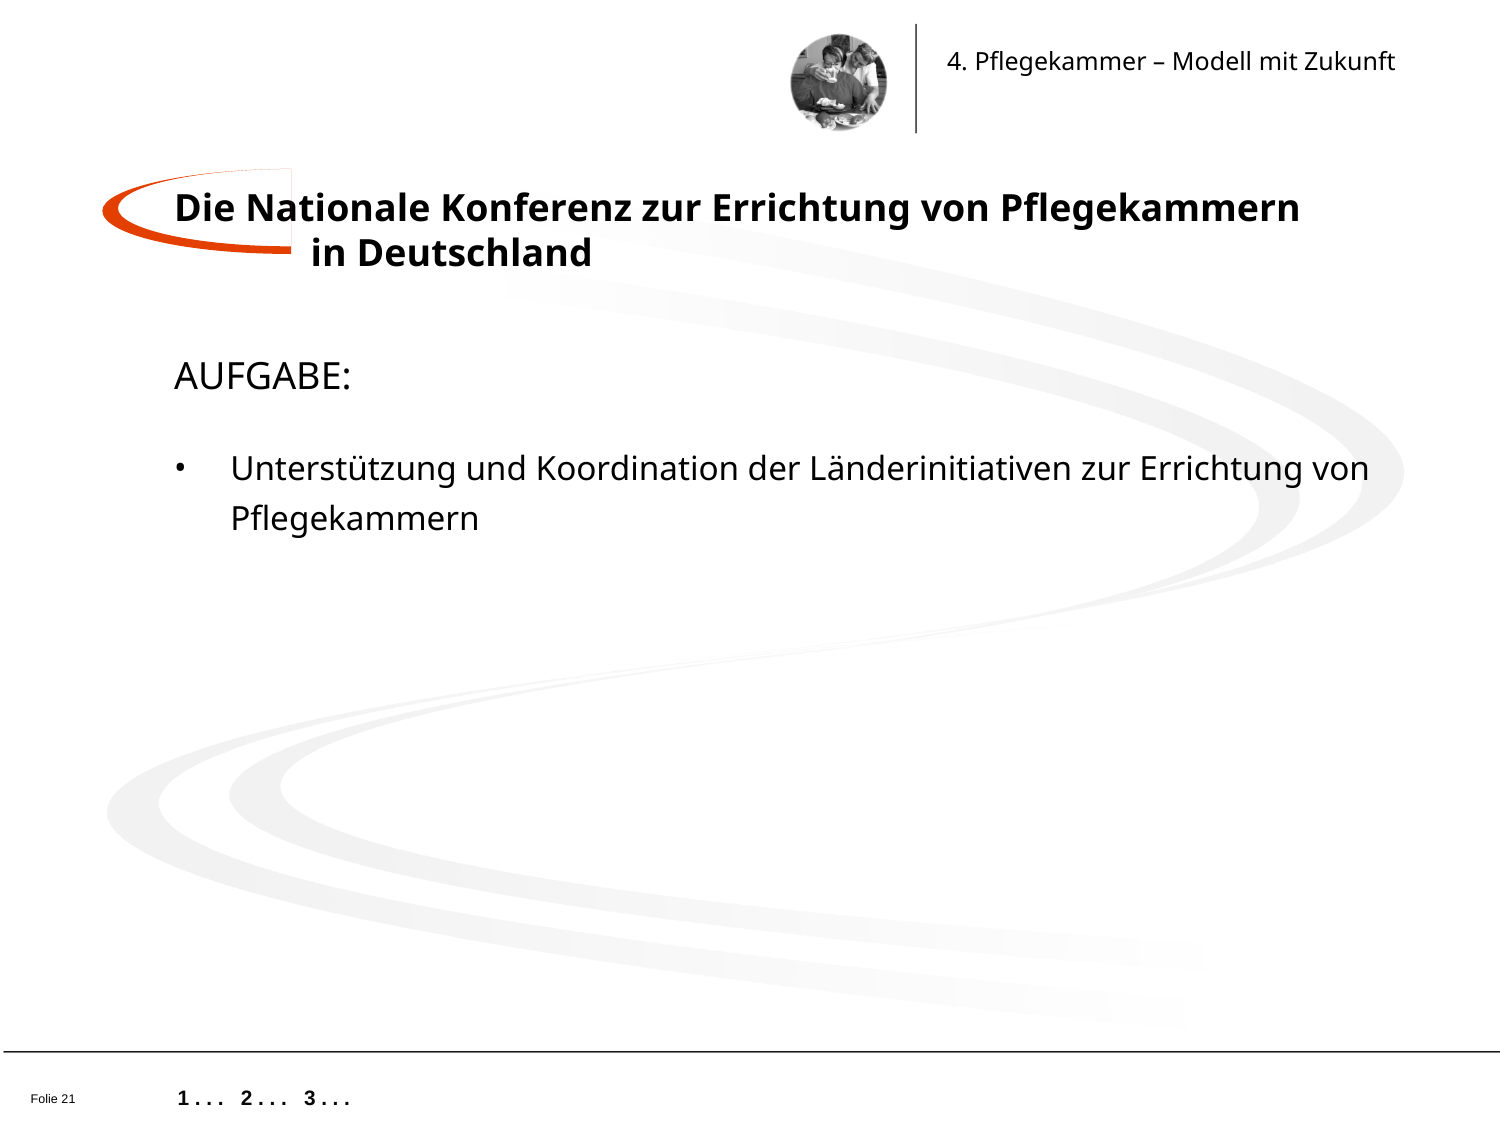

4. Pflegekammer – Modell mit Zukunft
Die Nationale Konferenz zur Errichtung von Pflegekammern
 in Deutschland
AUFGABE:
Unterstützung und Koordination der Länderinitiativen zur Errichtung von Pflegekammern
1 . . . 2 . . . 3 . . .
Folie